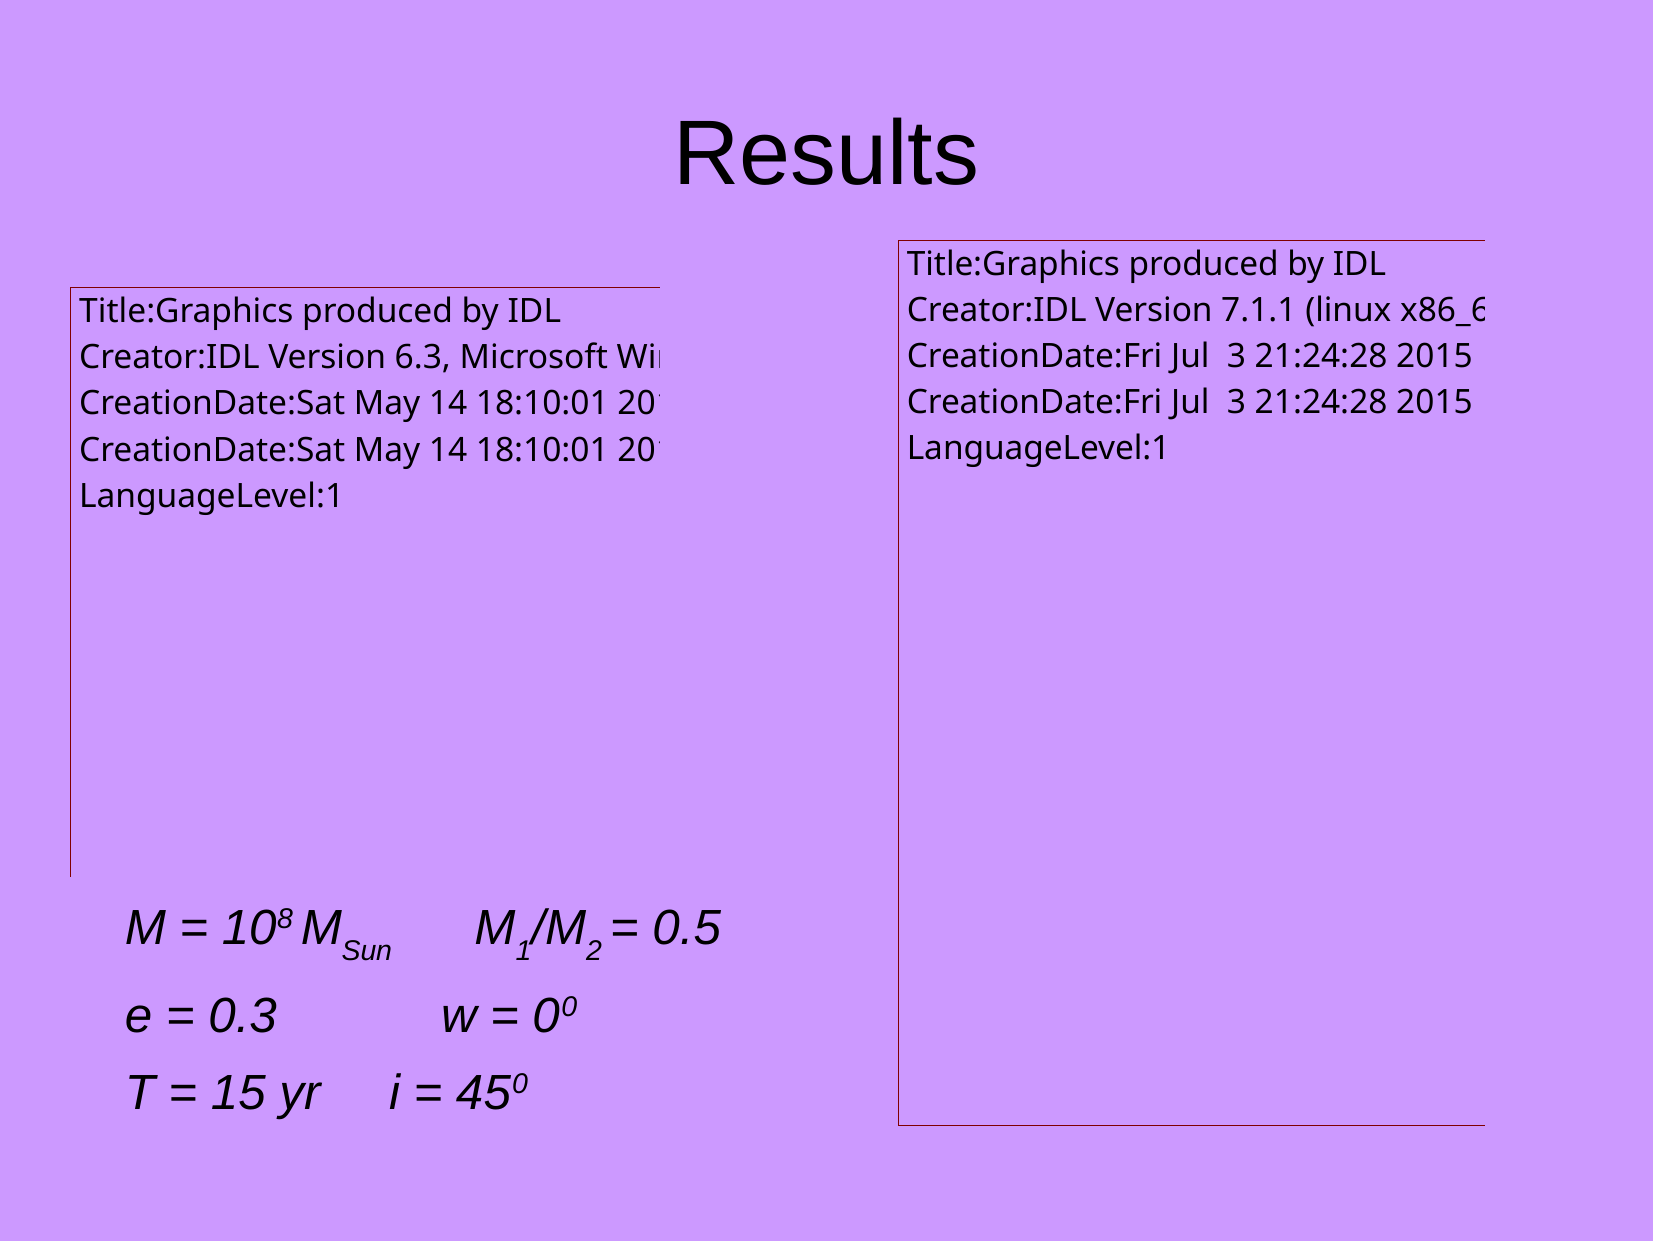

# Results
M = 108 MSun M1/M2 = 0.5
e = 0.3 w = 00
T = 15 yr i = 450